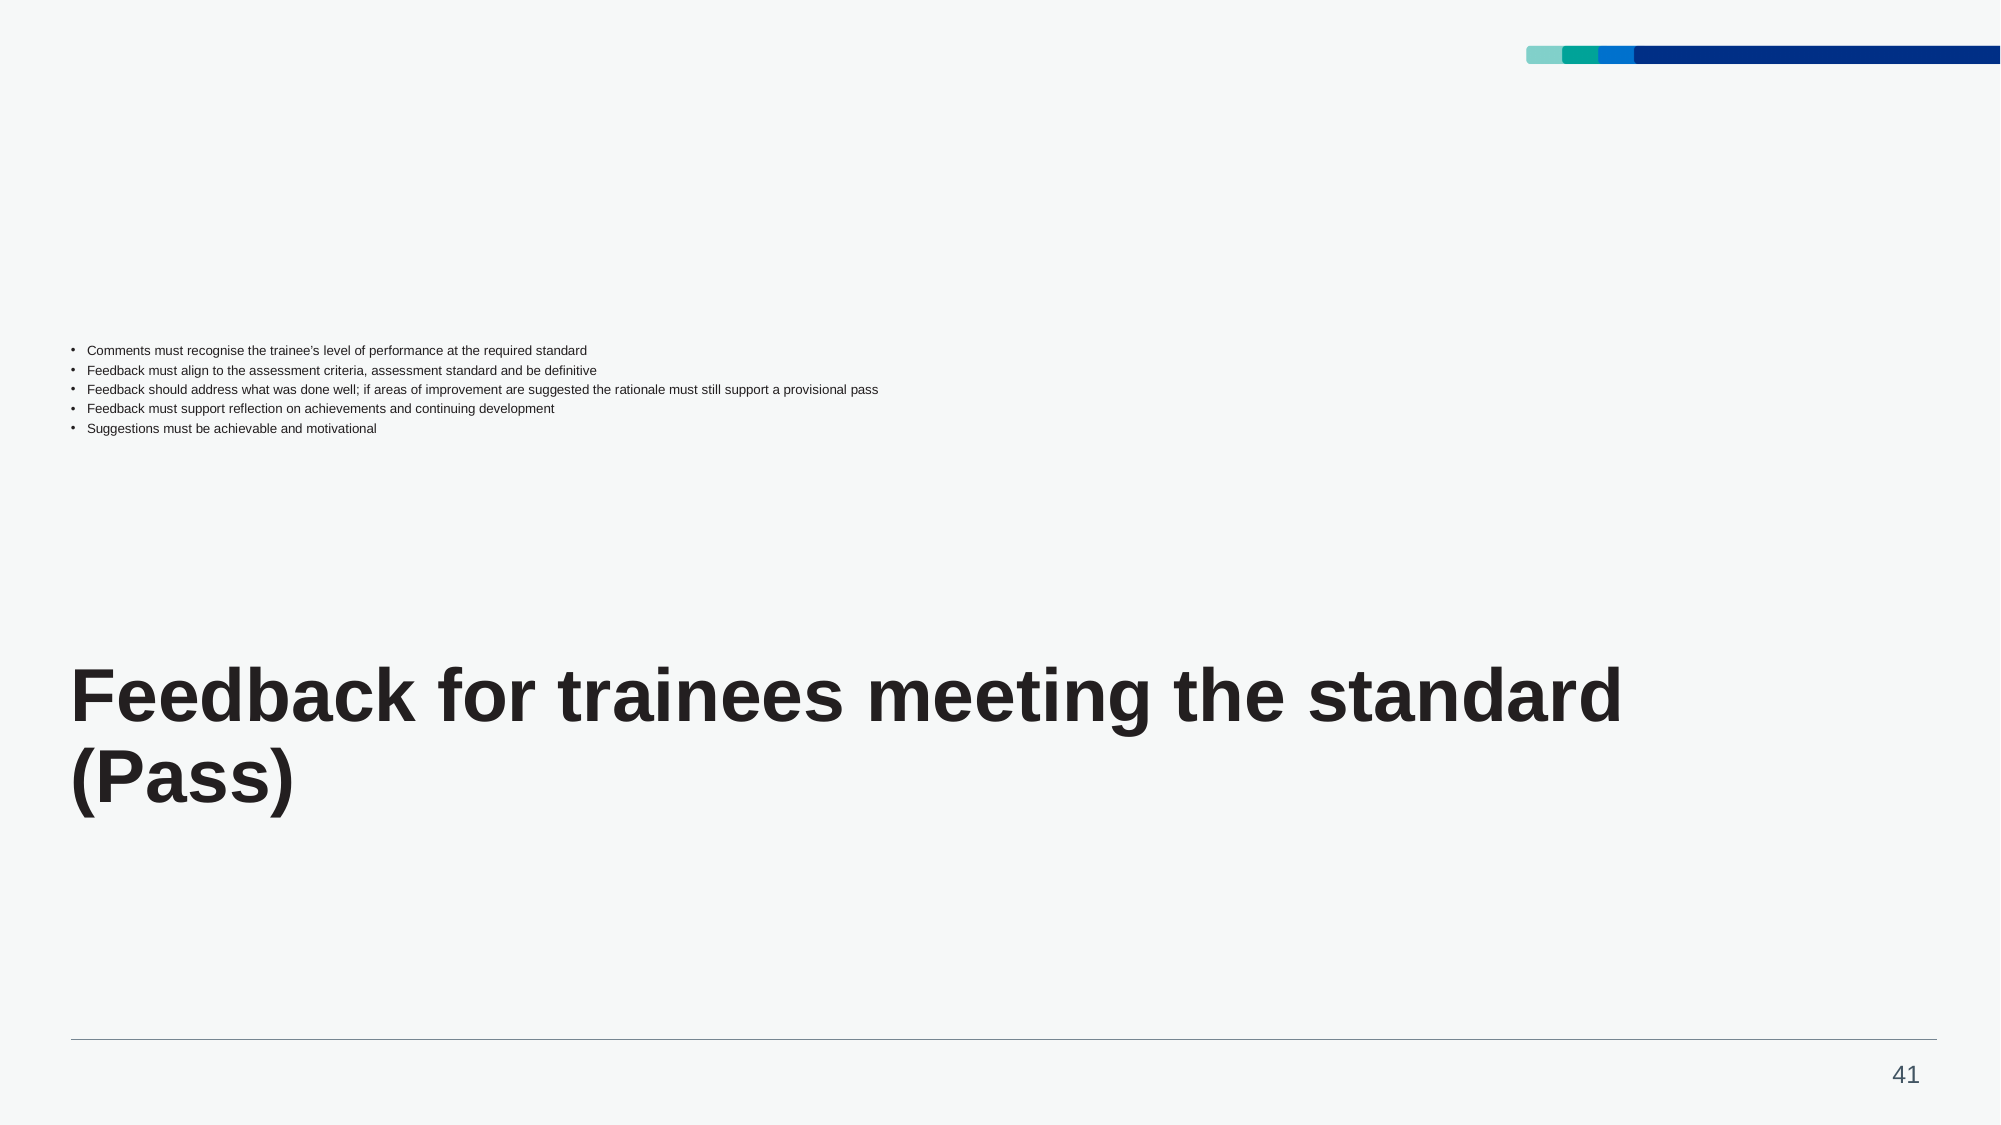

# Comments must recognise the trainee’s level of performance at the required standard
Feedback must align to the assessment criteria, assessment standard and be definitive
Feedback should address what was done well; if areas of improvement are suggested the rationale must still support a provisional pass
Feedback must support reflection on achievements and continuing development
Suggestions must be achievable and motivational
Feedback for trainees meeting the standard (Pass)